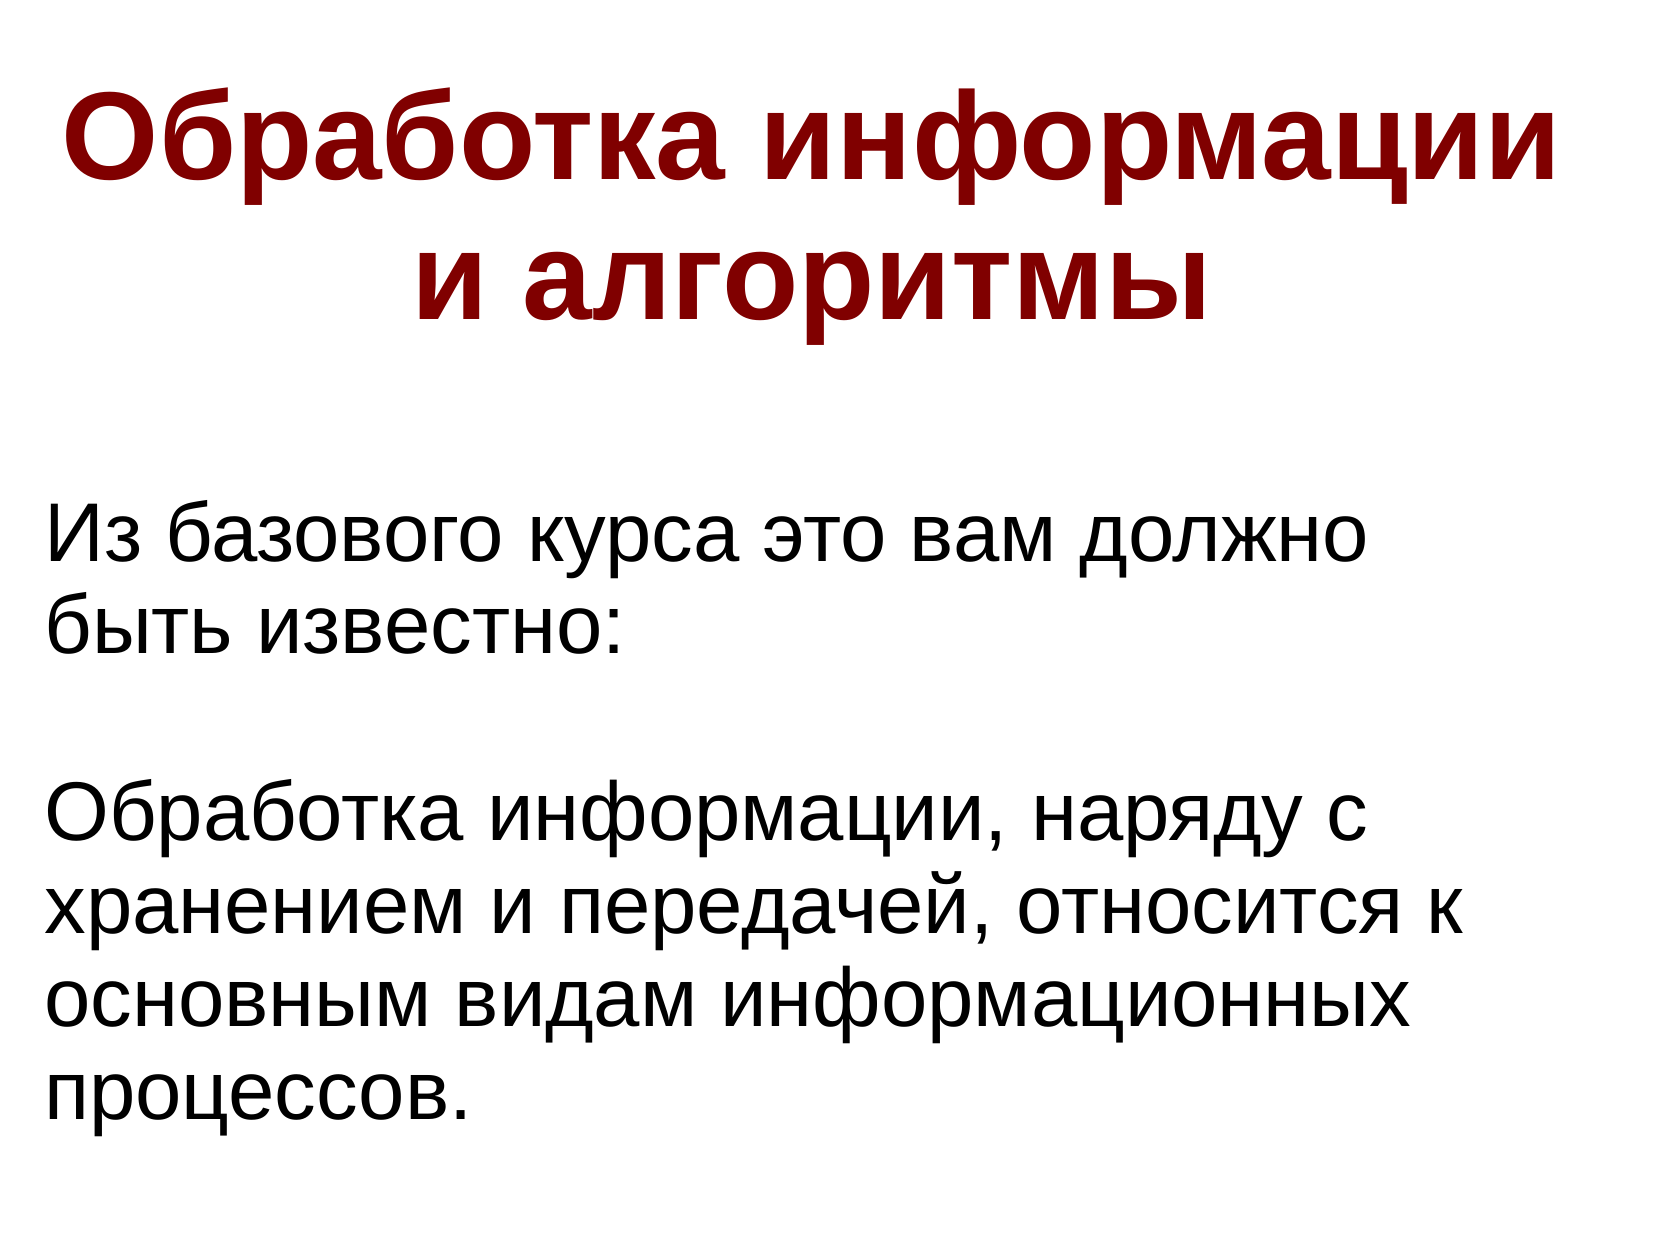

Обработка информации и алгоритмы
Из базового курса это вам должно быть известно:
Обработка информации, наряду с хранением и передачей, относится к основным видам информационных процессов.